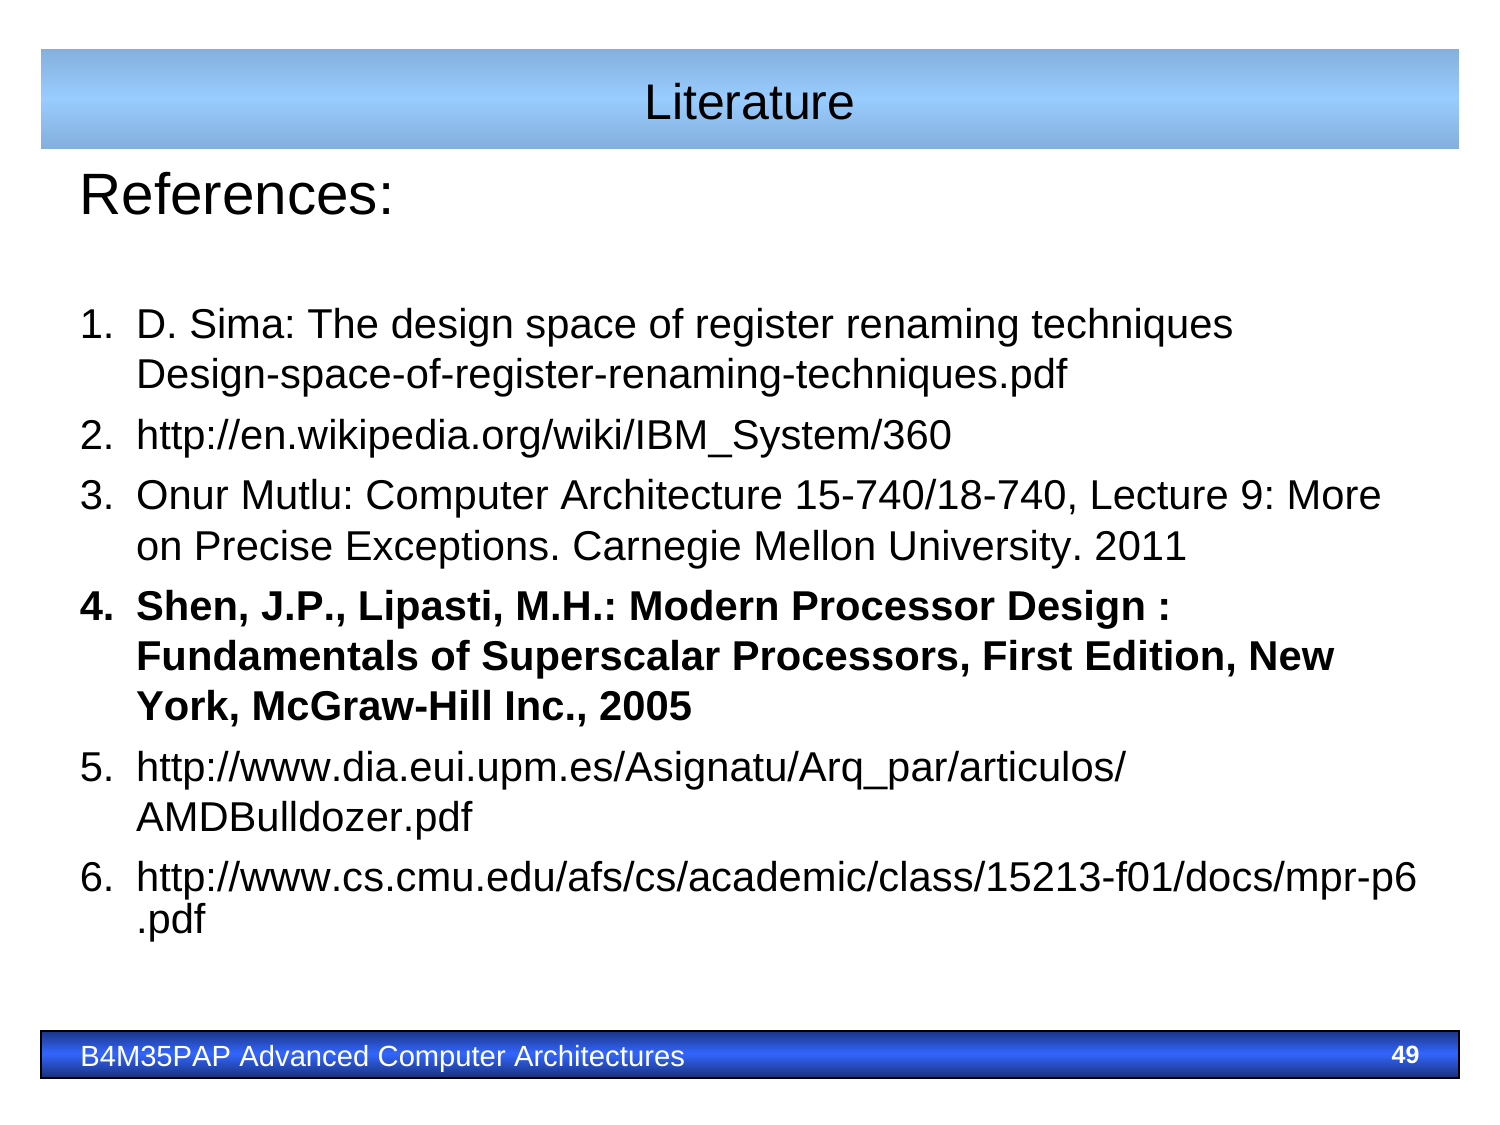

# Literature
References:
D. Sima: The design space of register renaming techniques
Design-space-of-register-renaming-techniques.pdf
http://en.wikipedia.org/wiki/IBM_System/360
Onur Mutlu: Computer Architecture 15-740/18-740, Lecture 9: More on Precise Exceptions. Carnegie Mellon University. 2011
Shen, J.P., Lipasti, M.H.: Modern Processor Design : Fundamentals of Superscalar Processors, First Edition, New York, McGraw-Hill Inc., 2005
http://www.dia.eui.upm.es/Asignatu/Arq_par/articulos/AMDBulldozer.pdf
http://www.cs.cmu.edu/afs/cs/academic/class/15213-f01/docs/mpr-p6.pdf